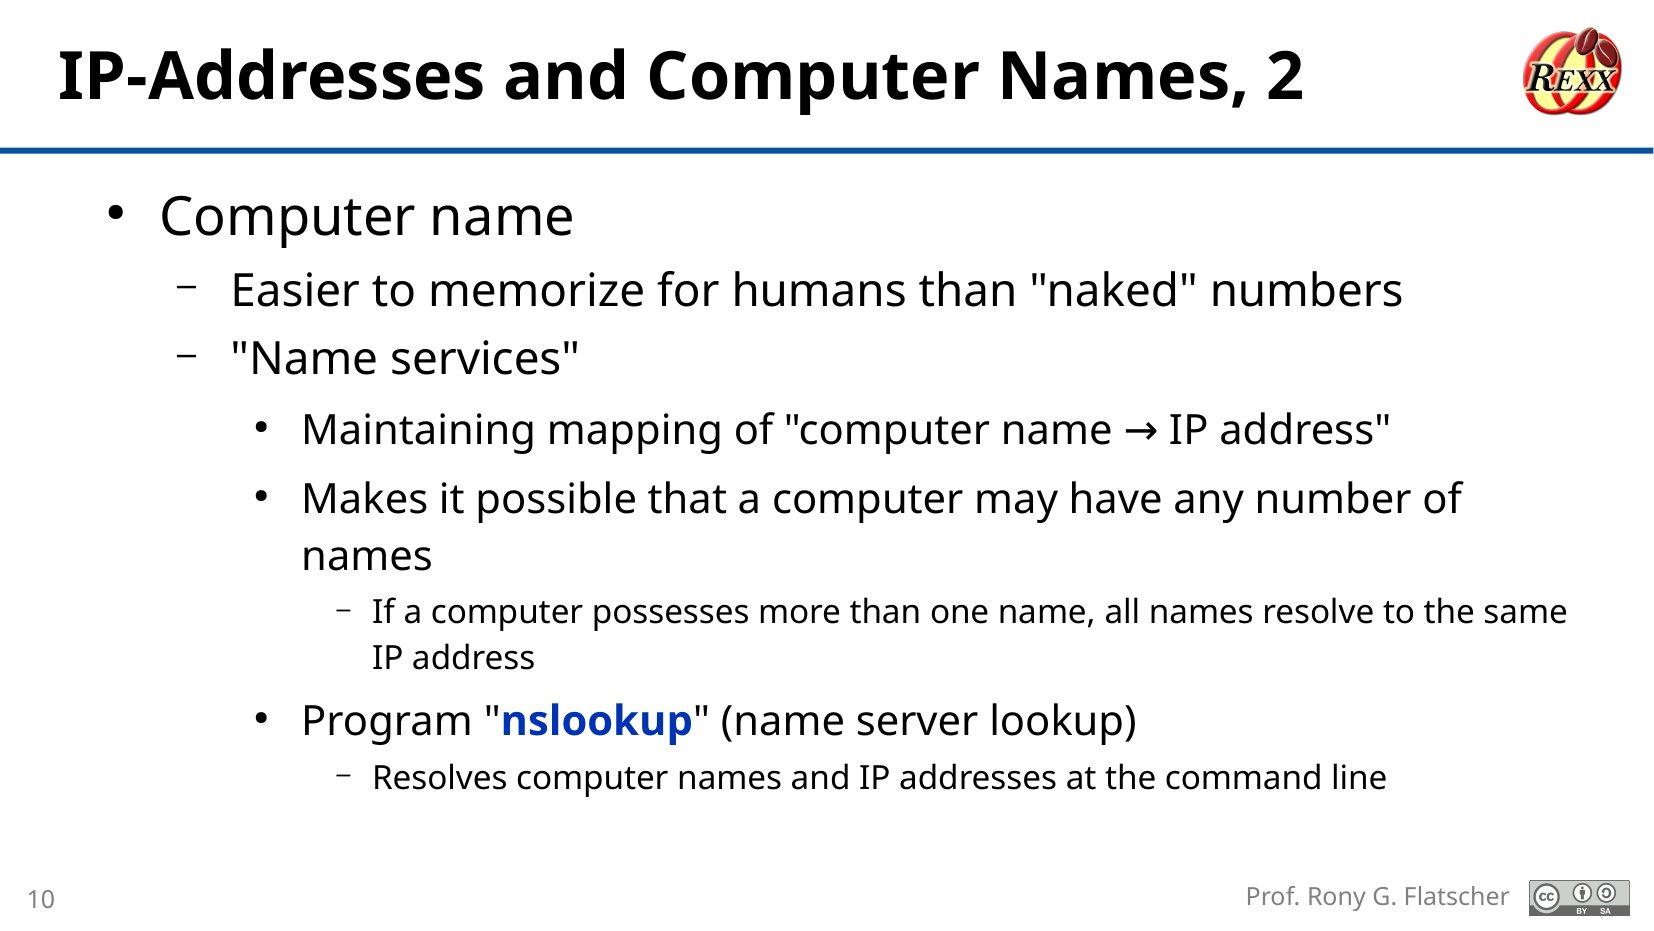

# IP-Addresses and Computer Names, 2
Computer name
Easier to memorize for humans than "naked" numbers
"Name services"
Maintaining mapping of "computer name → IP address"
Makes it possible that a computer may have any number of names
If a computer possesses more than one name, all names resolve to the same IP address
Program "nslookup" (name server lookup)
Resolves computer names and IP addresses at the command line